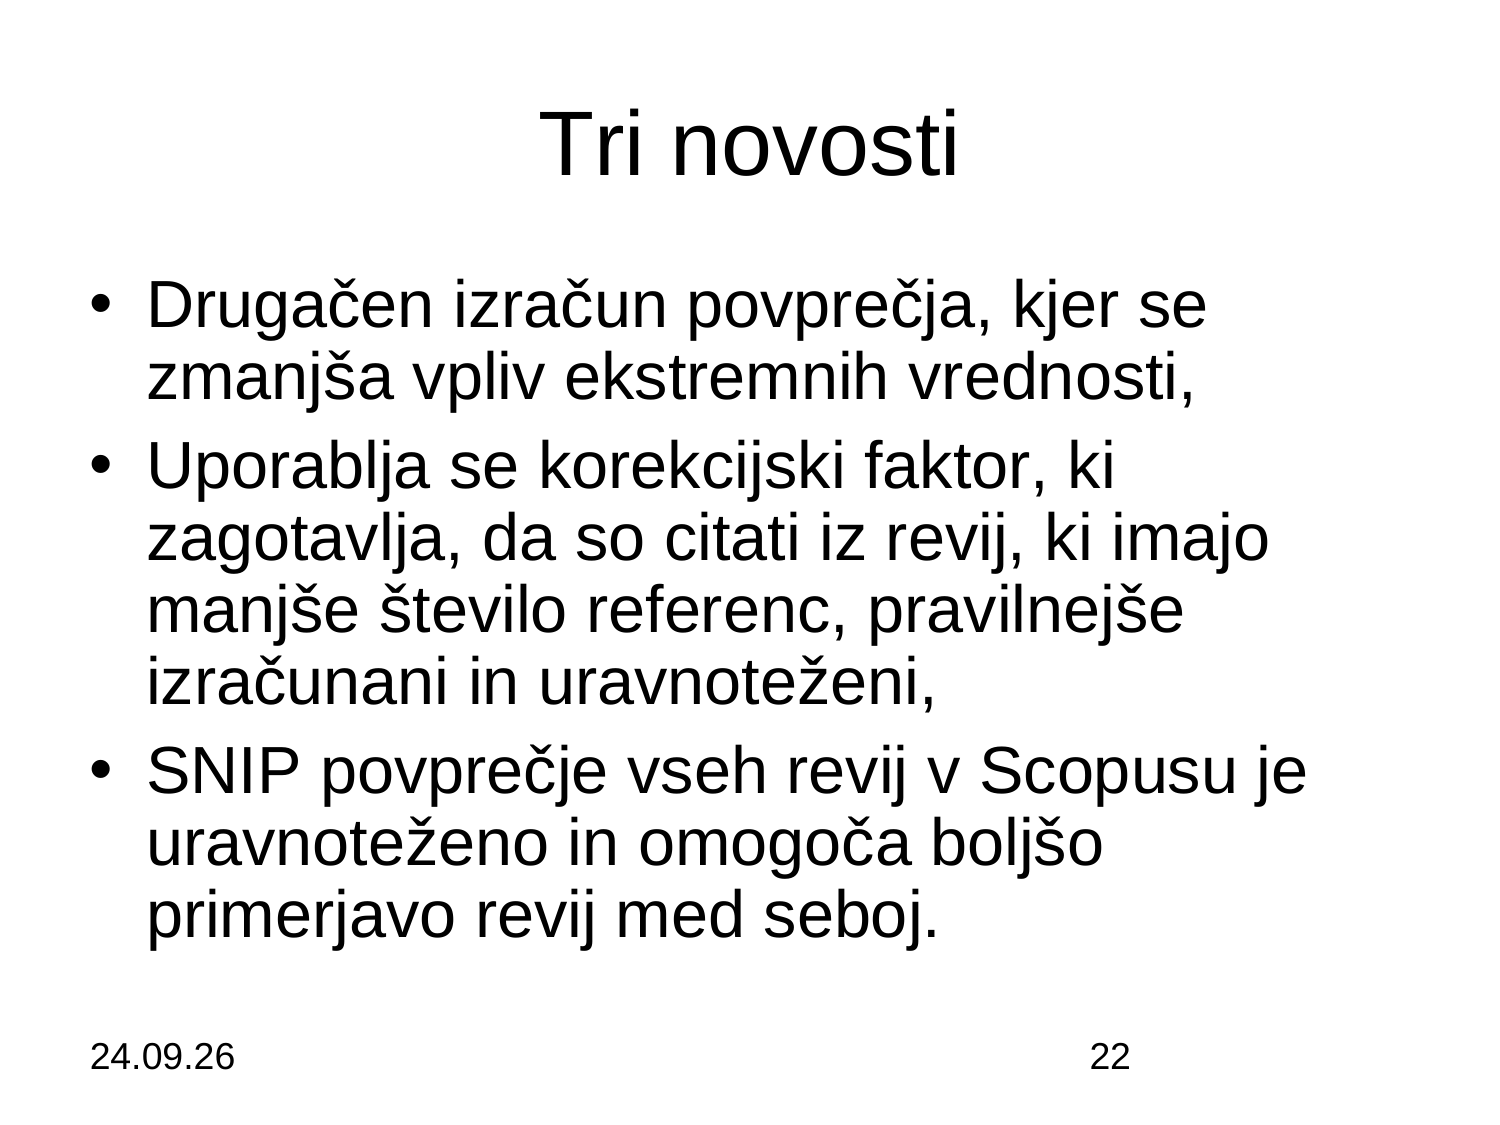

# Tri novosti
Drugačen izračun povprečja, kjer se zmanjša vpliv ekstremnih vrednosti,
Uporablja se korekcijski faktor, ki zagotavlja, da so citati iz revij, ki imajo manjše število referenc, pravilnejše izračunani in uravnoteženi,
SNIP povprečje vseh revij v Scopusu je uravnoteženo in omogoča boljšo primerjavo revij med seboj.
22